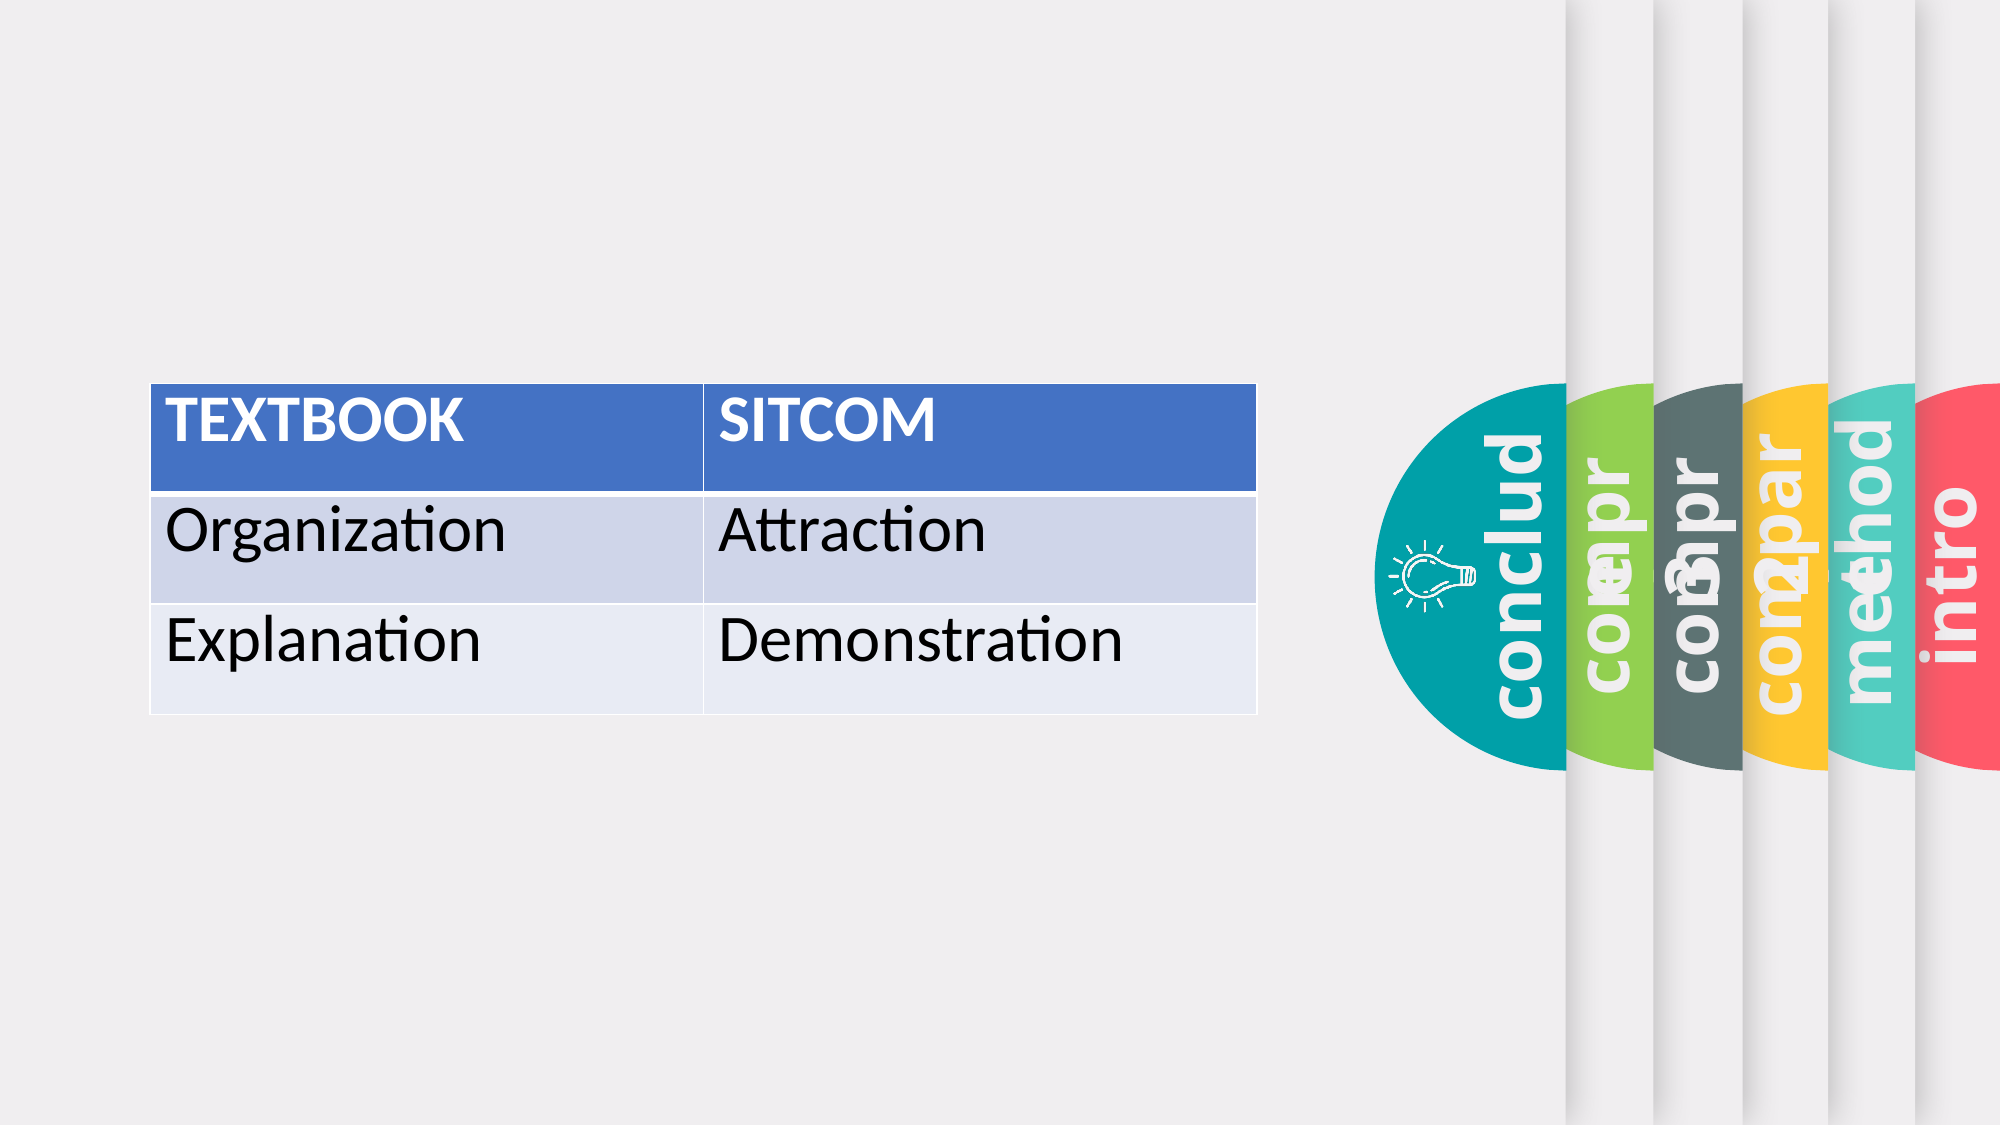

conclude
compr 3
intro
method
compr 2
compare
| TEXTBOOK | SITCOM |
| --- | --- |
| Organization | Attraction |
| Explanation | Demonstration |